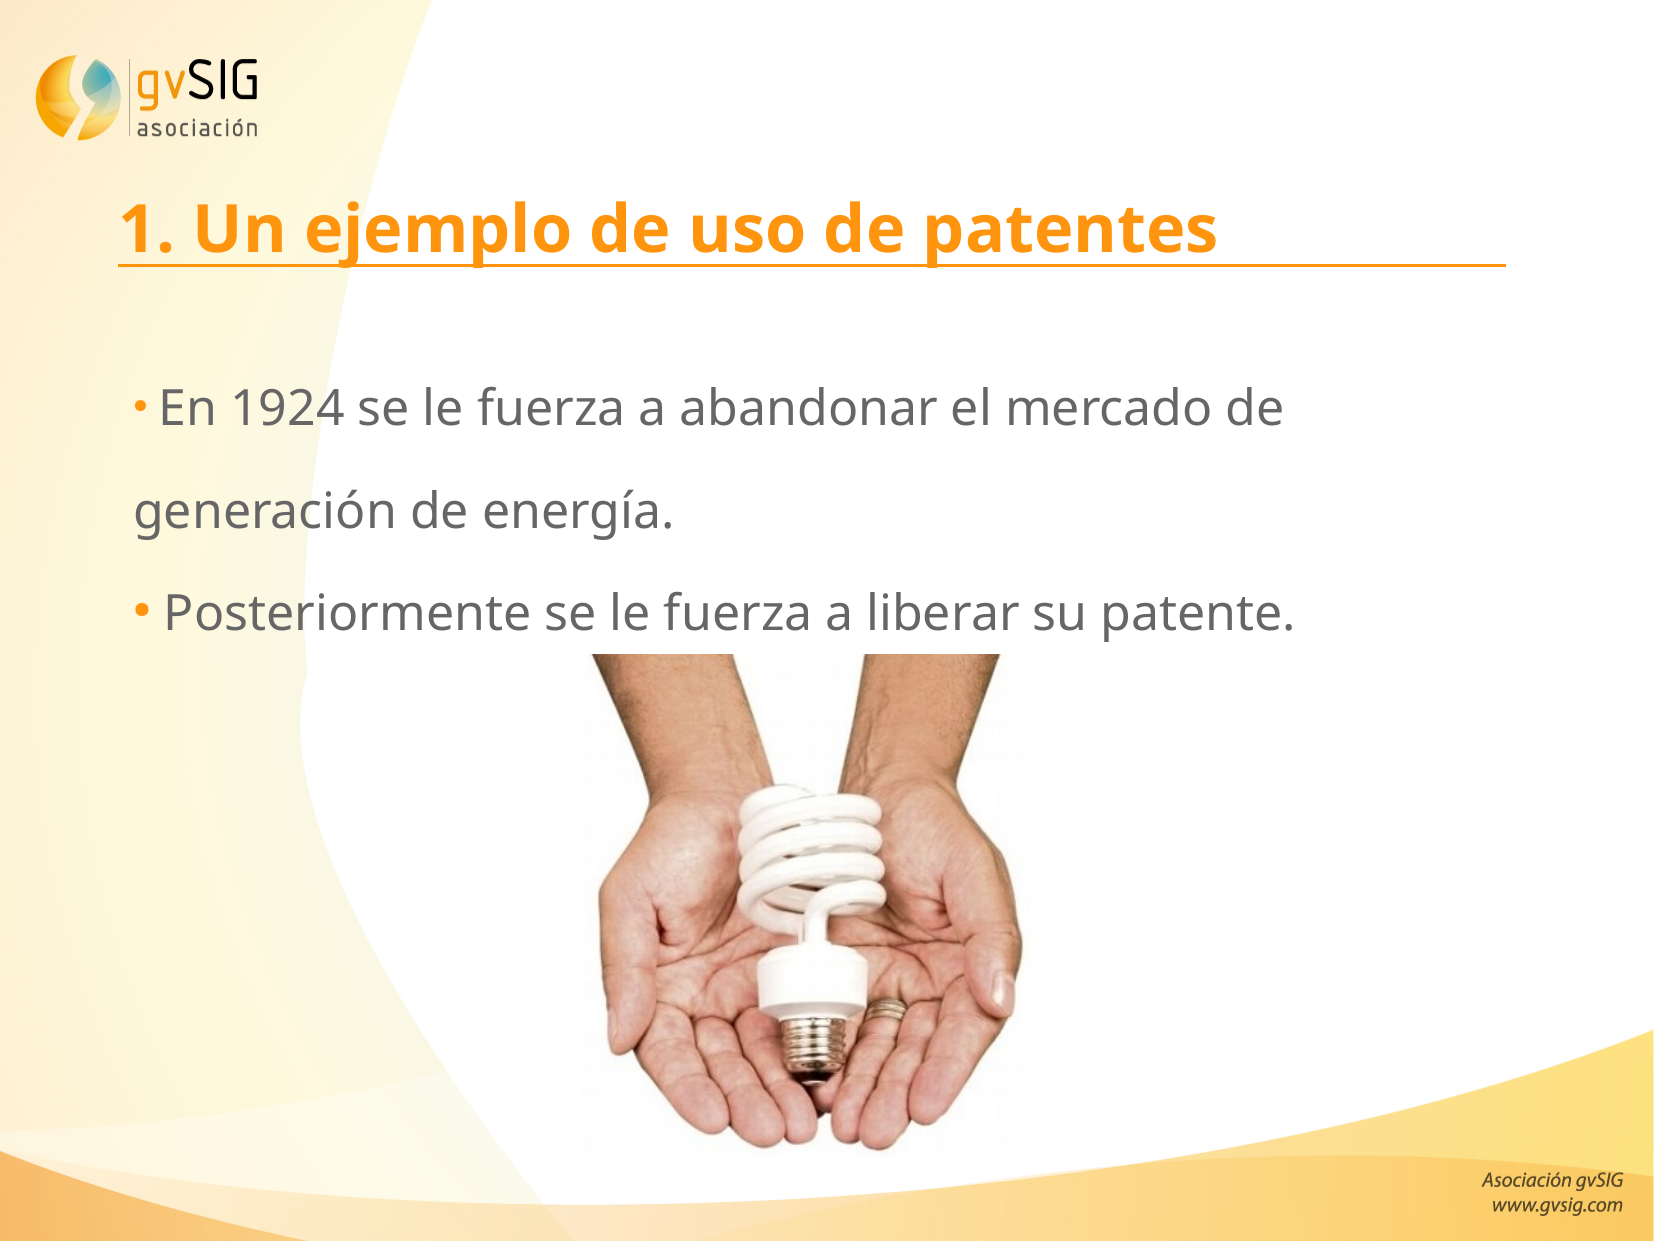

# 1. Un ejemplo de uso de patentes
 En 1924 se le fuerza a abandonar el mercado de generación de energía.
 Posteriormente se le fuerza a liberar su patente.